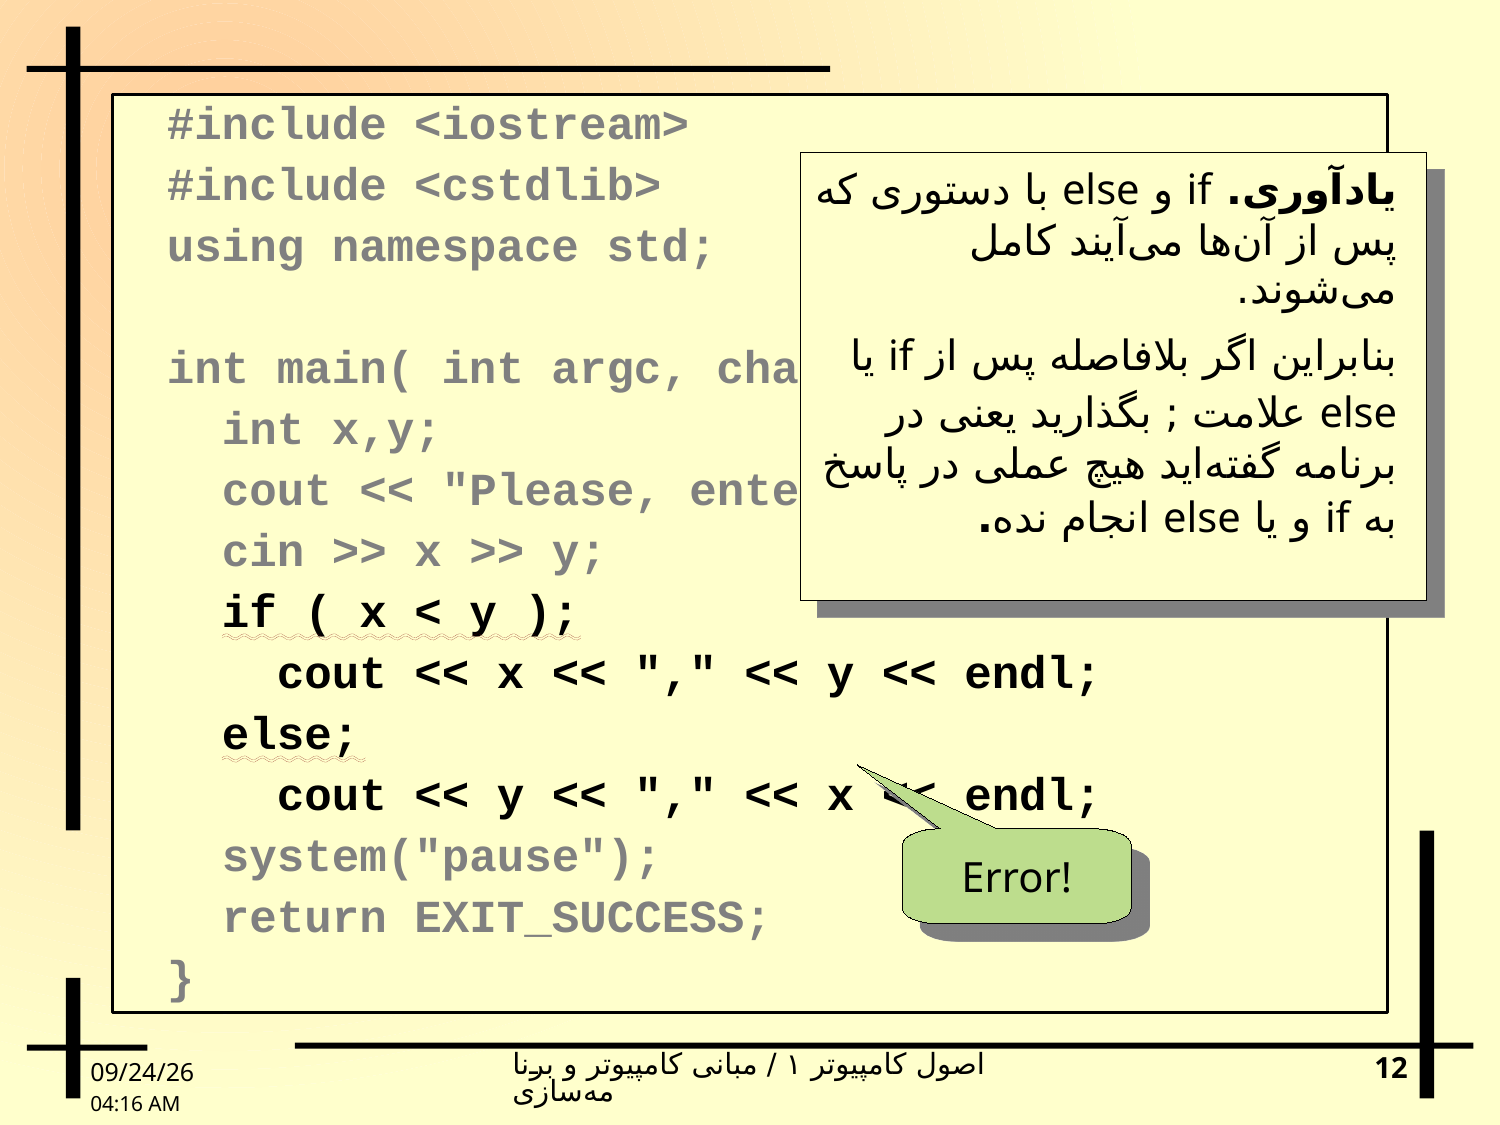

# #include <iostream>
#include <cstdlib>
using namespace std;
int main( int argc, char *argv[]){
 int x,y;
 cout << "Please, enter two numbers:";
 cin >> x >> y;
 if ( x < y );
 cout << x << "," << y << endl;
 else;
 cout << y << "," << x << endl;
 system("pause");
 return EXIT_SUCCESS;
}
یادآوری. if و else با دستوری که پس از آن‌ها می‌آیند کامل می‌شوند.
بنابراین اگر بلافاصله پس از if یا else علامت ; بگذارید یعنی در برنامه گفته‌اید هیچ عملی در پاسخ به if و یا else انجام نده.
Error!
اصول کامپیوتر ۱ / مبانی کامپیوتر و برنامه‌سازی
12